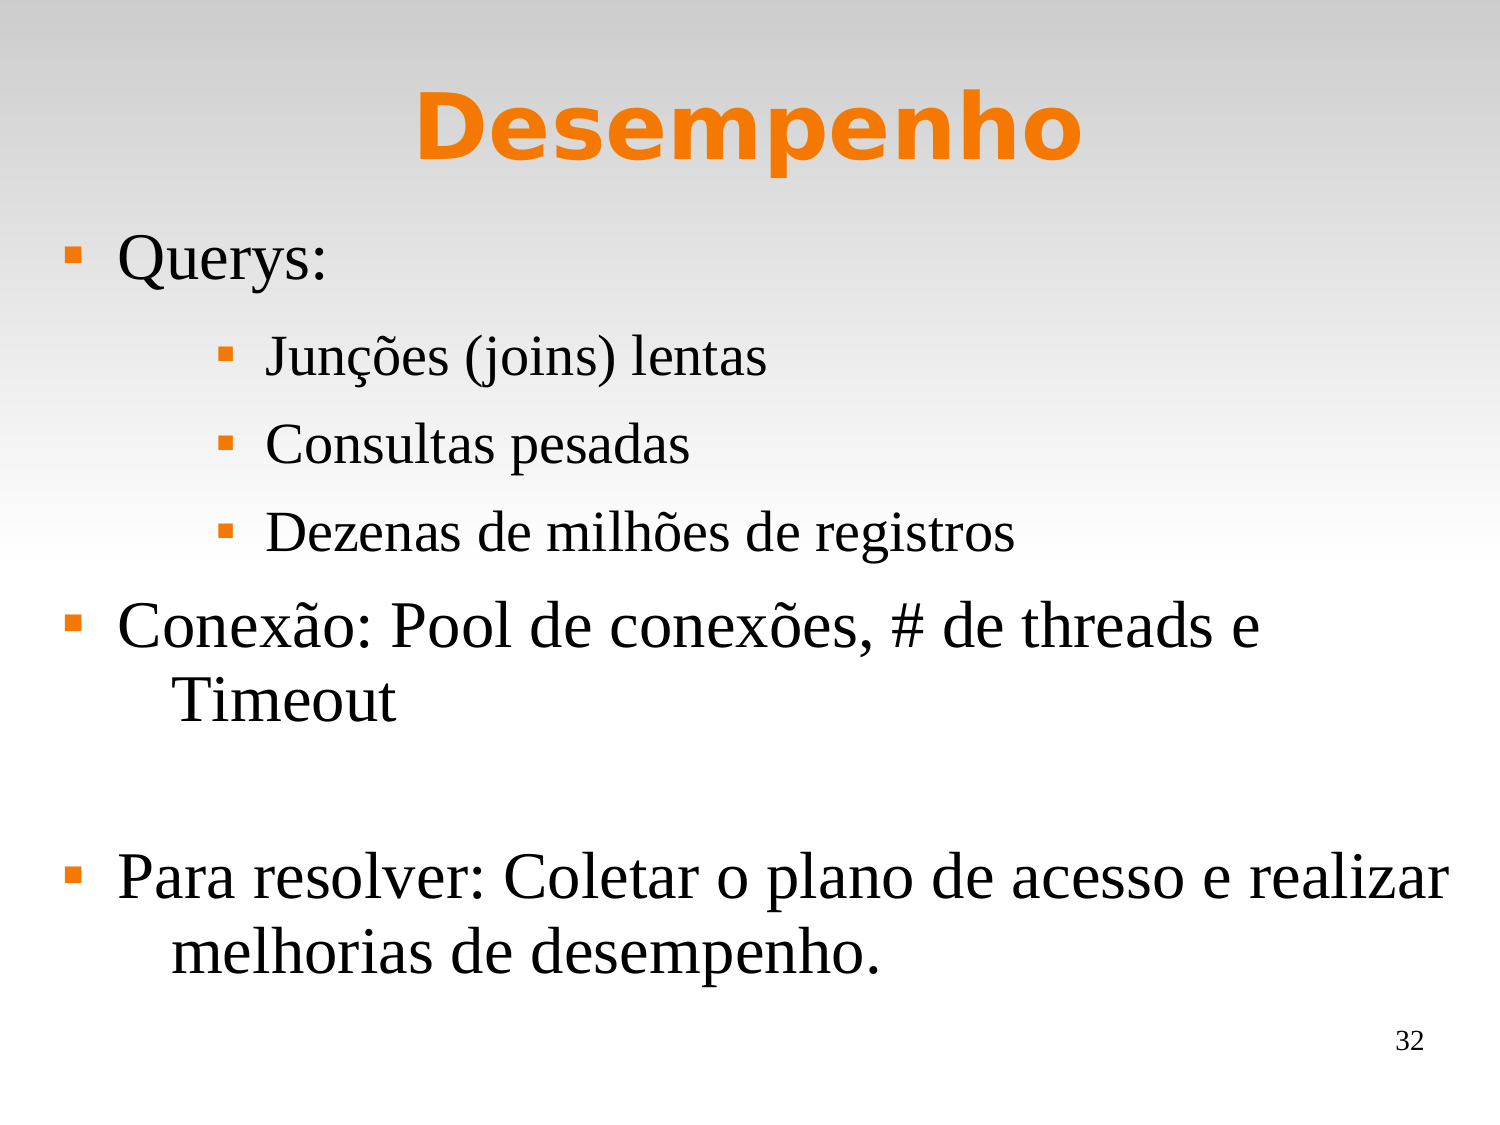

# Desempenho
Querys:
Junções (joins) lentas
Consultas pesadas
Dezenas de milhões de registros
Conexão: Pool de conexões, # de threads e Timeout
Para resolver: Coletar o plano de acesso e realizar melhorias de desempenho.
32